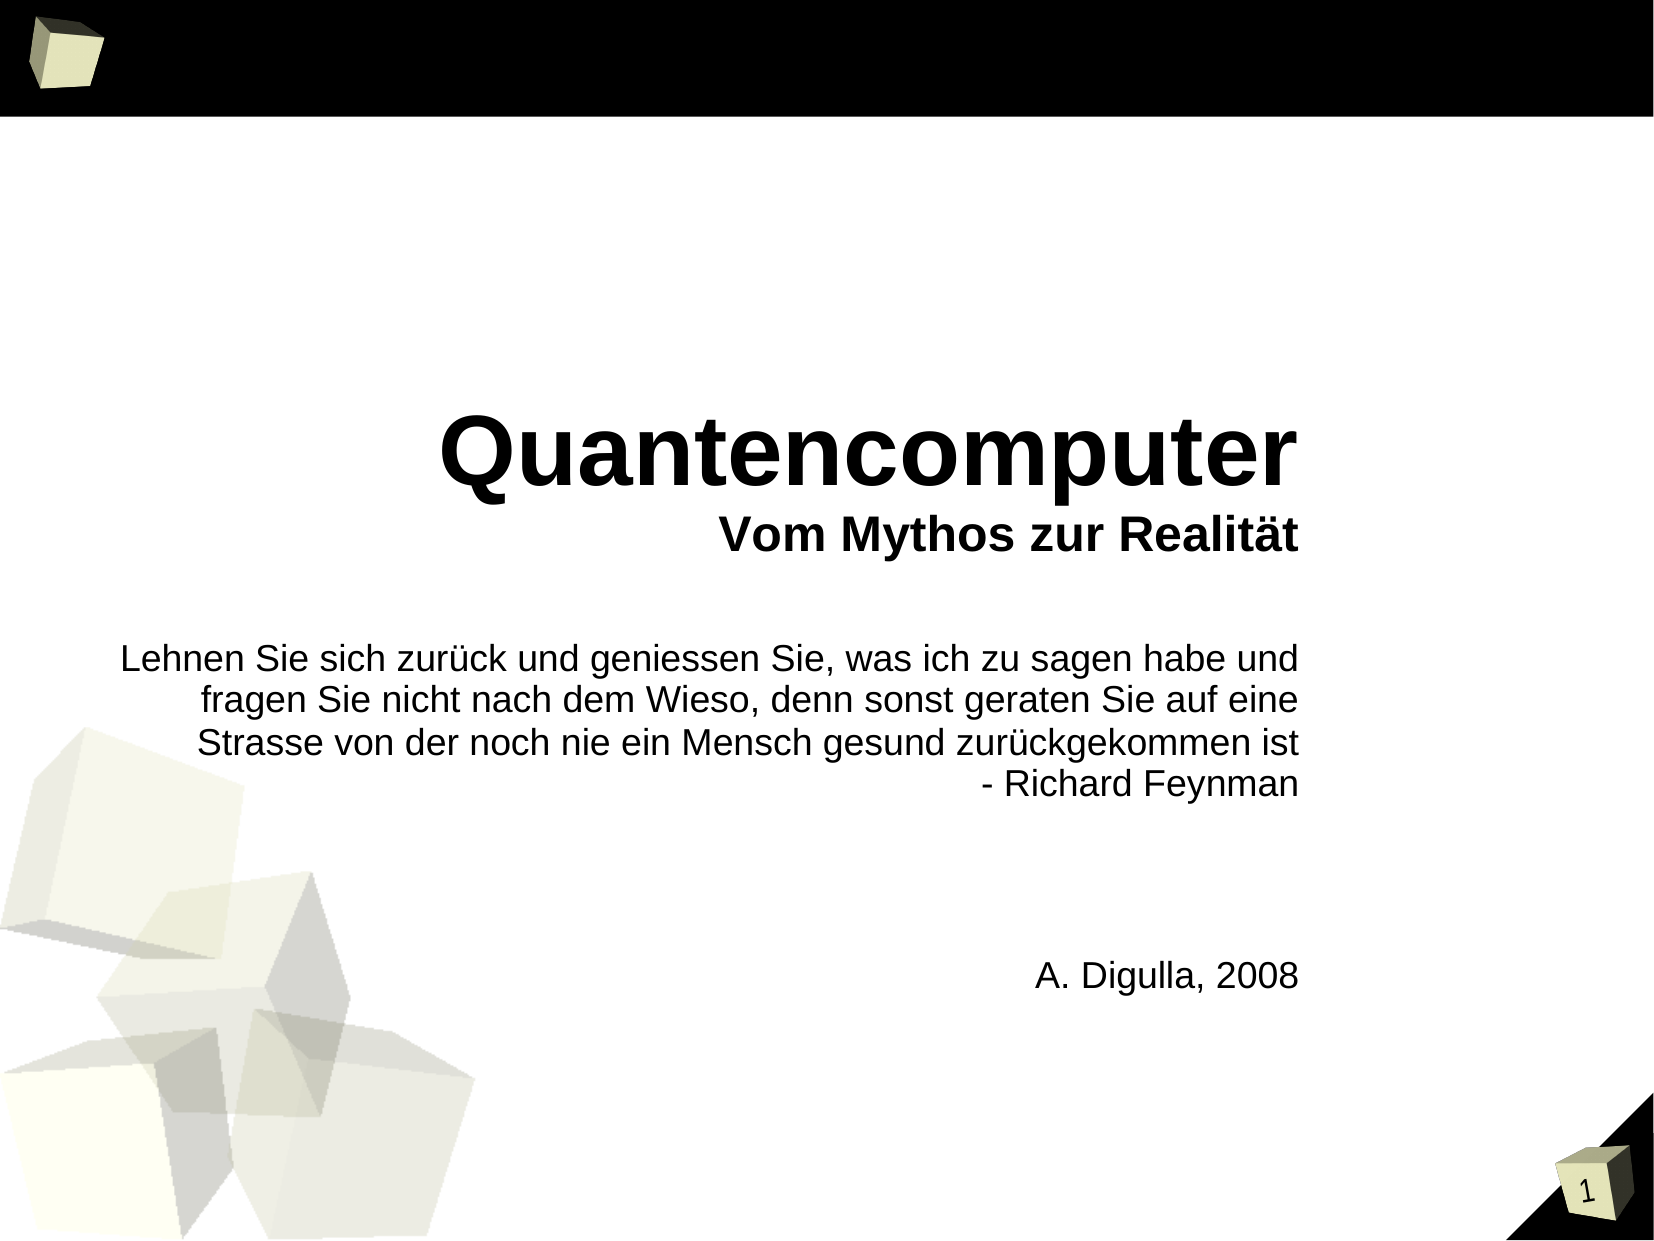

#
Quantencomputer
Vom Mythos zur Realität
Lehnen Sie sich zurück und geniessen Sie, was ich zu sagen habe und fragen Sie nicht nach dem Wieso, denn sonst geraten Sie auf eine Strasse von der noch nie ein Mensch gesund zurückgekommen ist
- Richard Feynman
A. Digulla, 2008